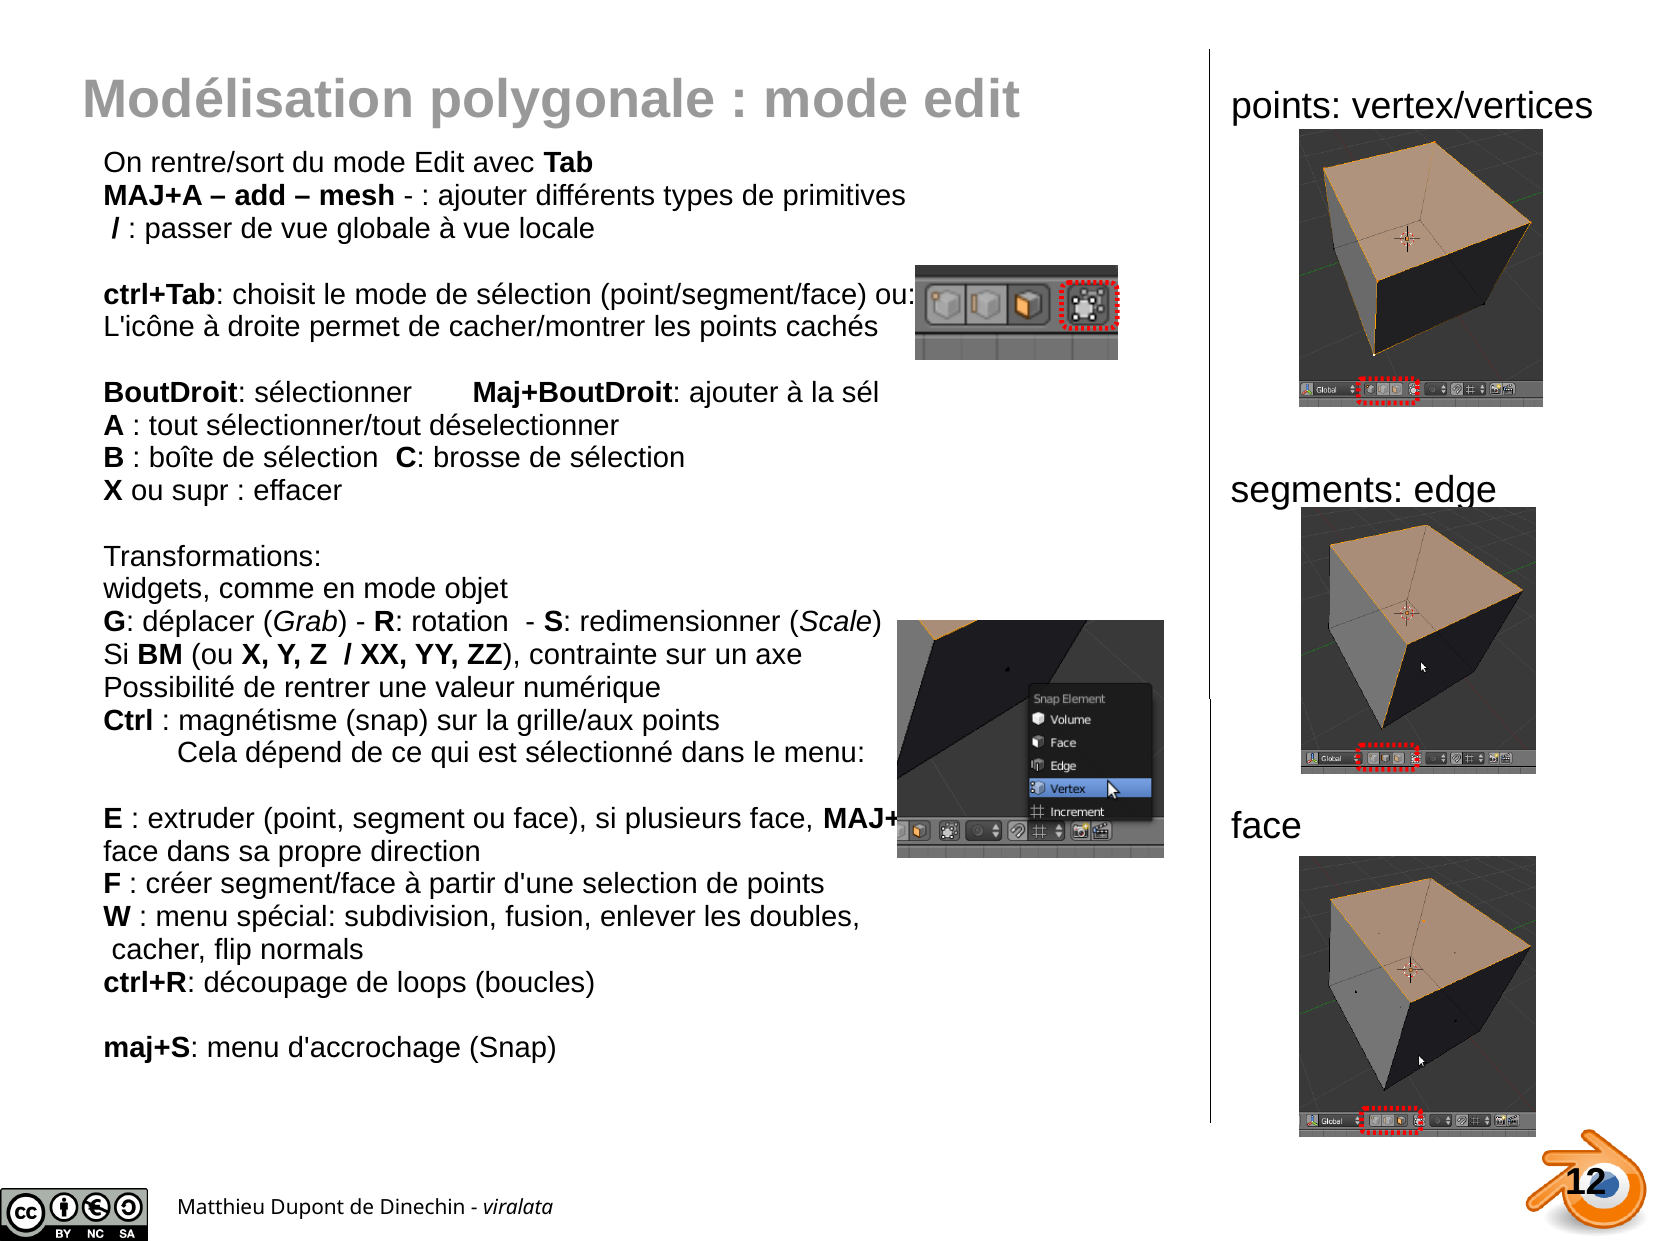

# Modélisation polygonale : mode edit
points: vertex/vertices
On rentre/sort du mode Edit avec Tab
MAJ+A – add – mesh - : ajouter différents types de primitives
 / : passer de vue globale à vue locale
ctrl+Tab: choisit le mode de sélection (point/segment/face) ou:
L'icône à droite permet de cacher/montrer les points cachés
BoutDroit: sélectionner	Maj+BoutDroit: ajouter à la sél
A : tout sélectionner/tout déselectionner
B : boîte de sélection C: brosse de sélection
X ou supr : effacer
Transformations:
widgets, comme en mode objet
G: déplacer (Grab) - R: rotation - S: redimensionner (Scale)
Si BM (ou X, Y, Z / XX, YY, ZZ), contrainte sur un axe
Possibilité de rentrer une valeur numérique
Ctrl : magnétisme (snap) sur la grille/aux points
	Cela dépend de ce qui est sélectionné dans le menu:
E : extruder (point, segment ou face), si plusieurs face, MAJ+E extrude chaque face dans sa propre direction
F : créer segment/face à partir d'une selection de points
W : menu spécial: subdivision, fusion, enlever les doubles,
 cacher, flip normals
ctrl+R: découpage de loops (boucles)
maj+S: menu d'accrochage (Snap)
segments: edge
face
12
Cours Blender Mars 2010